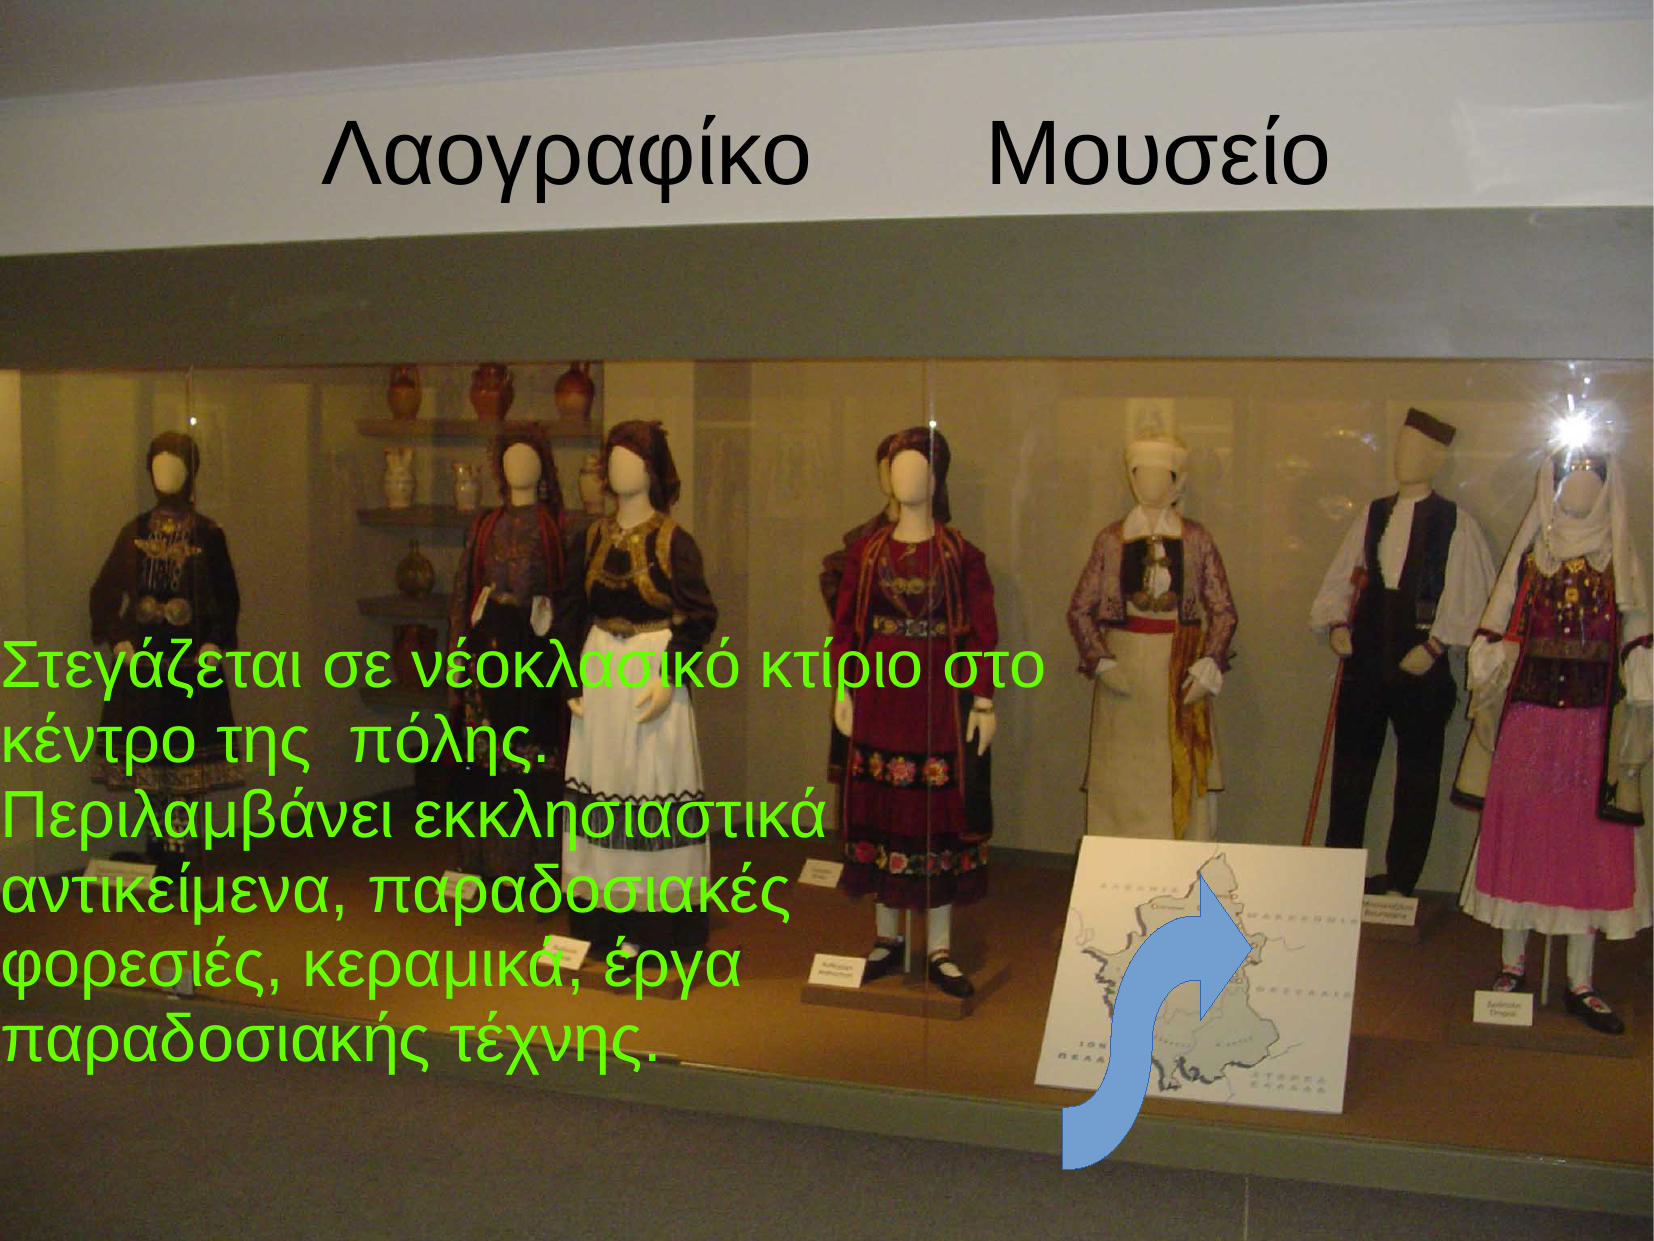

# Λαογραφίκο 	Μουσείο
Στεγάζεται σε νέοκλασικό κτίριο στο κέντρο της πόλης.
Περιλαμβάνει εκκλησιαστικά αντικείμενα, παραδοσιακές φορεσιές, κεραμικά, έργα παραδοσιακής τέχνης.